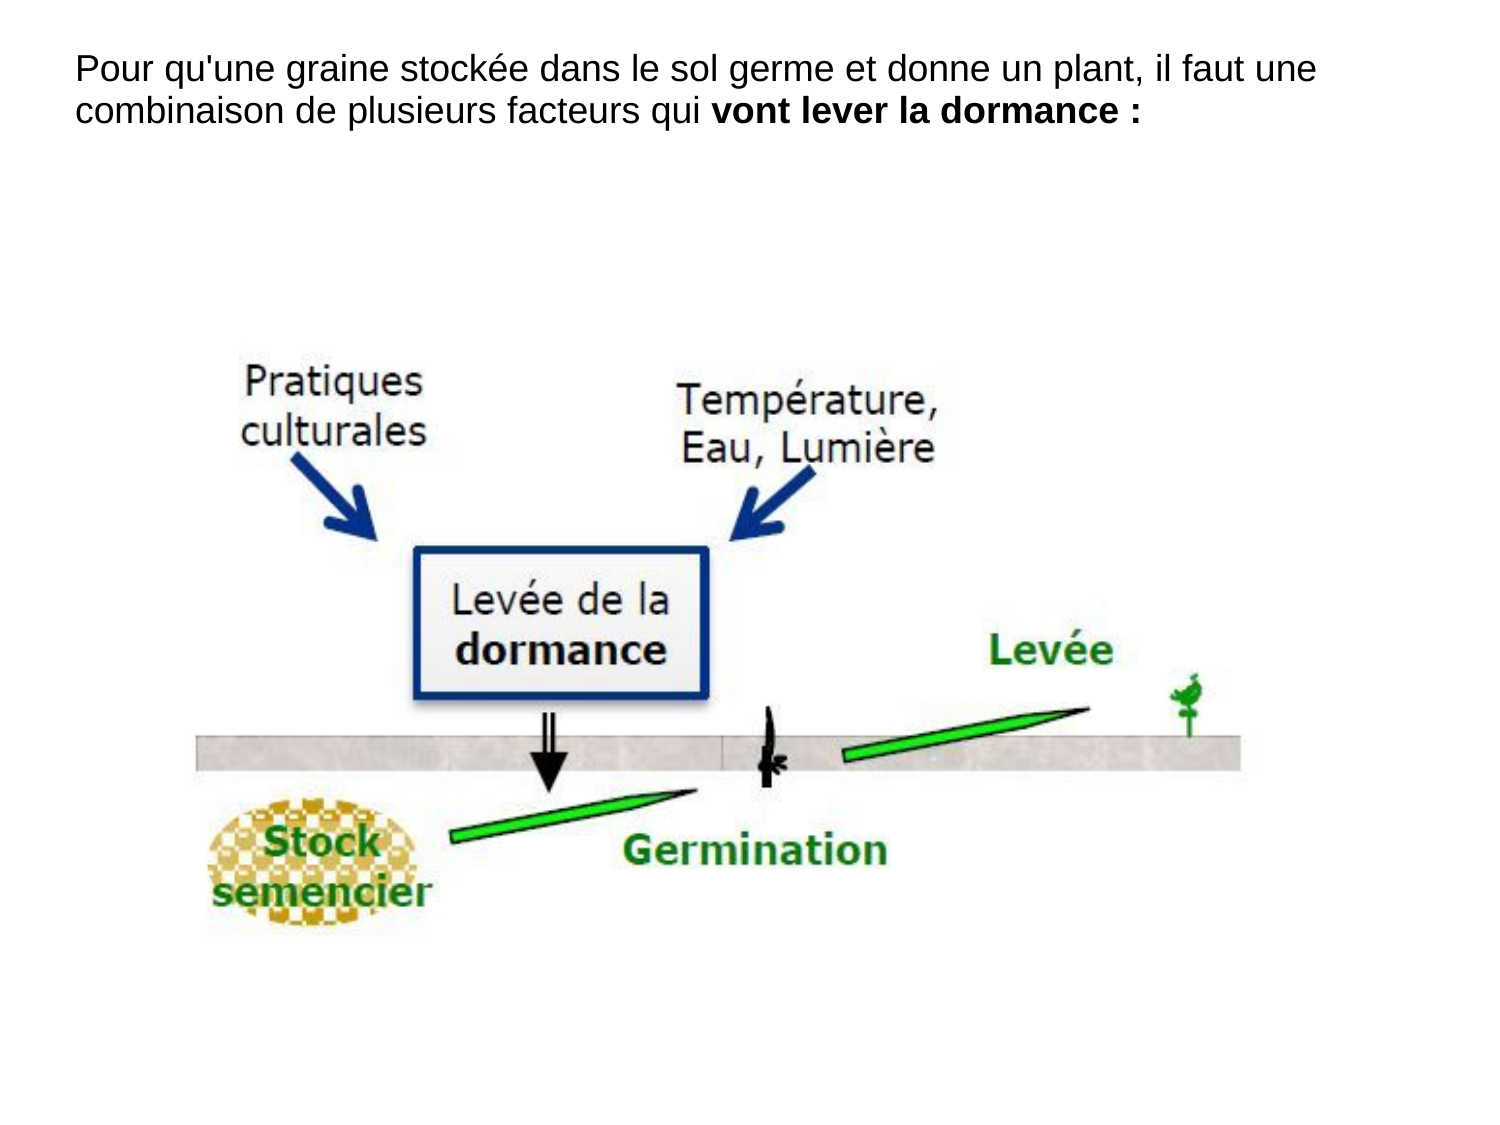

# Pour qu'une graine stockée dans le sol germe et donne un plant, il faut une combinaison de plusieurs facteurs qui vont lever la dormance :